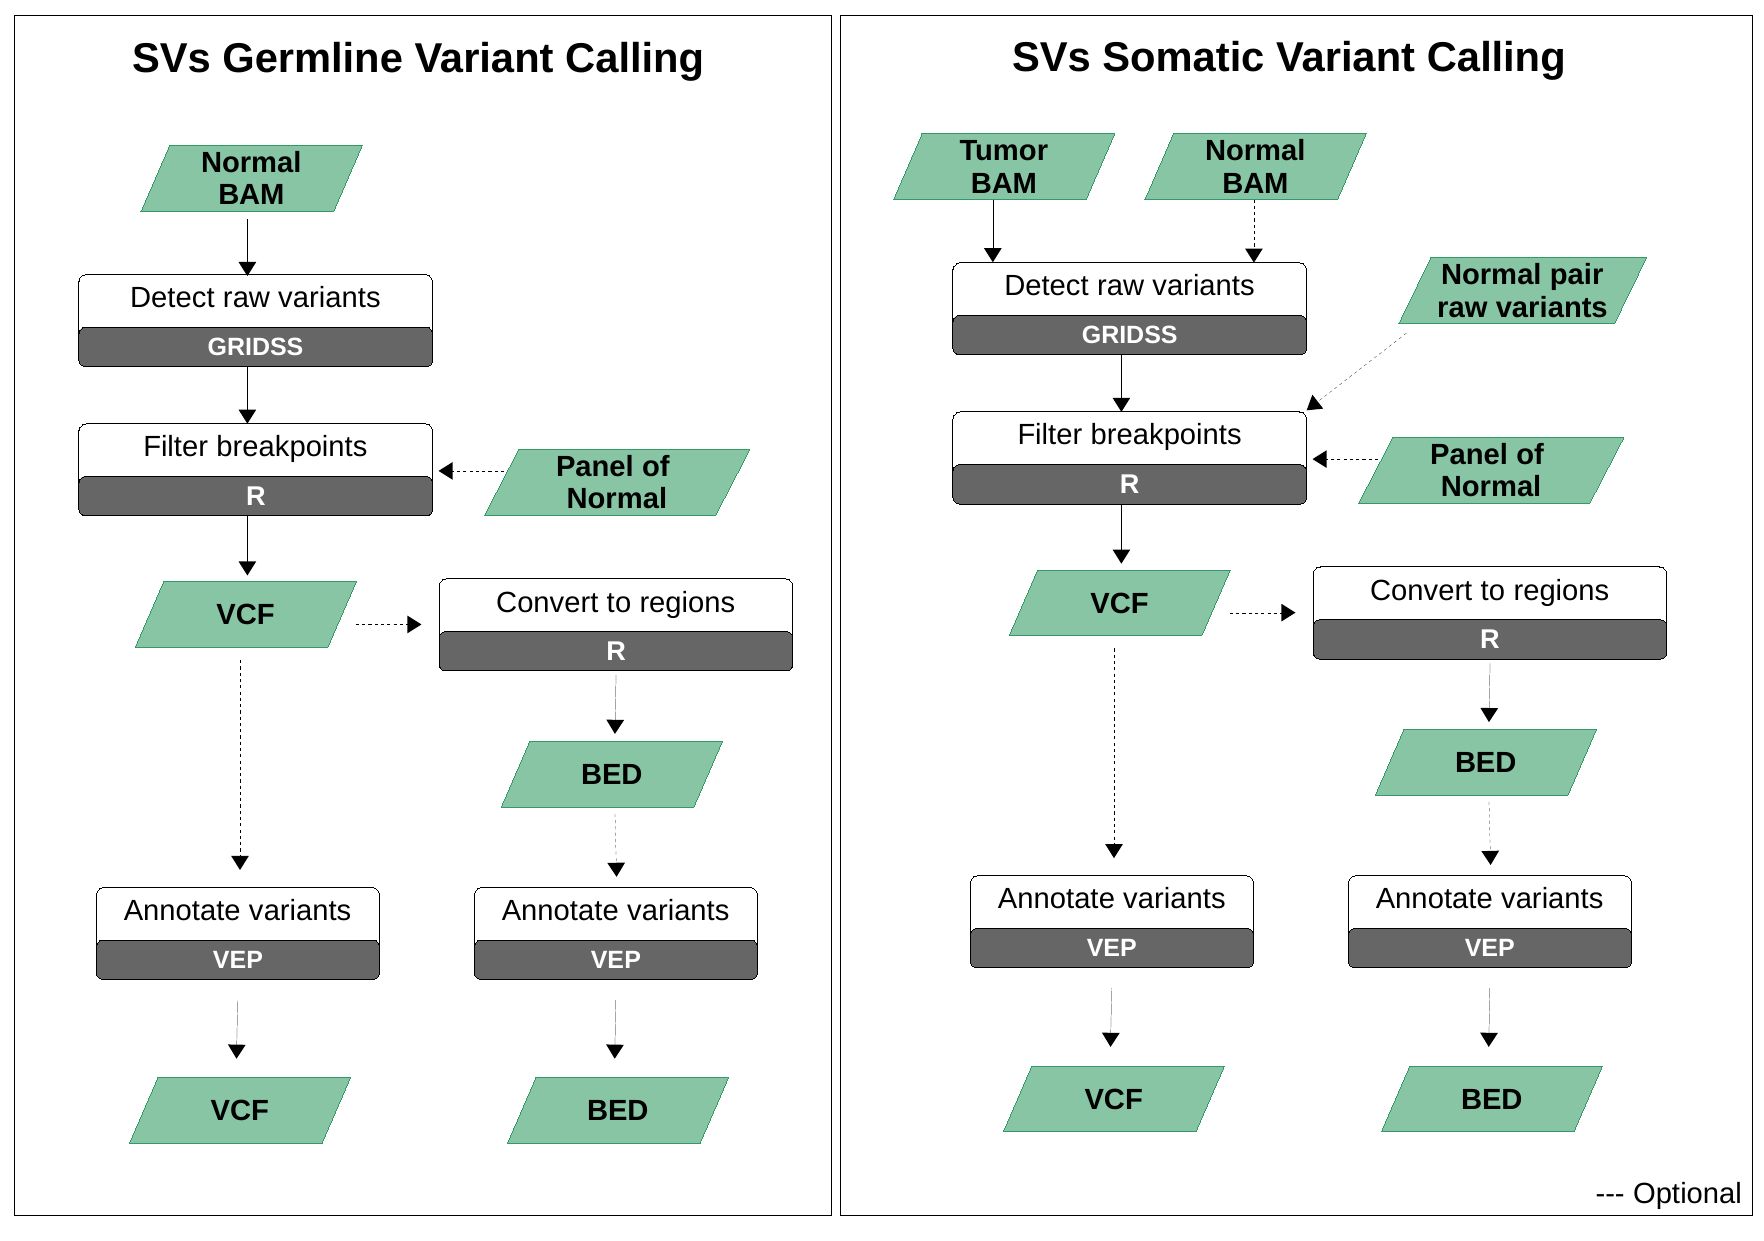

SVs Somatic Variant Calling
SVs Germline Variant Calling
Normal
BAM
Tumor
BAM
Normal
BAM
Normal pair
raw variants
Detect raw variants
Detect raw variants
GRIDSS
GRIDSS
Filter breakpoints
Filter breakpoints
Panel of
Normal
Panel of
Normal
R
R
Convert to regions
VCF
Convert to regions
VCF
R
R
BED
BED
Annotate variants
Annotate variants
Annotate variants
Annotate variants
VEP
VEP
VEP
VEP
VCF
BED
VCF
BED
--- Optional